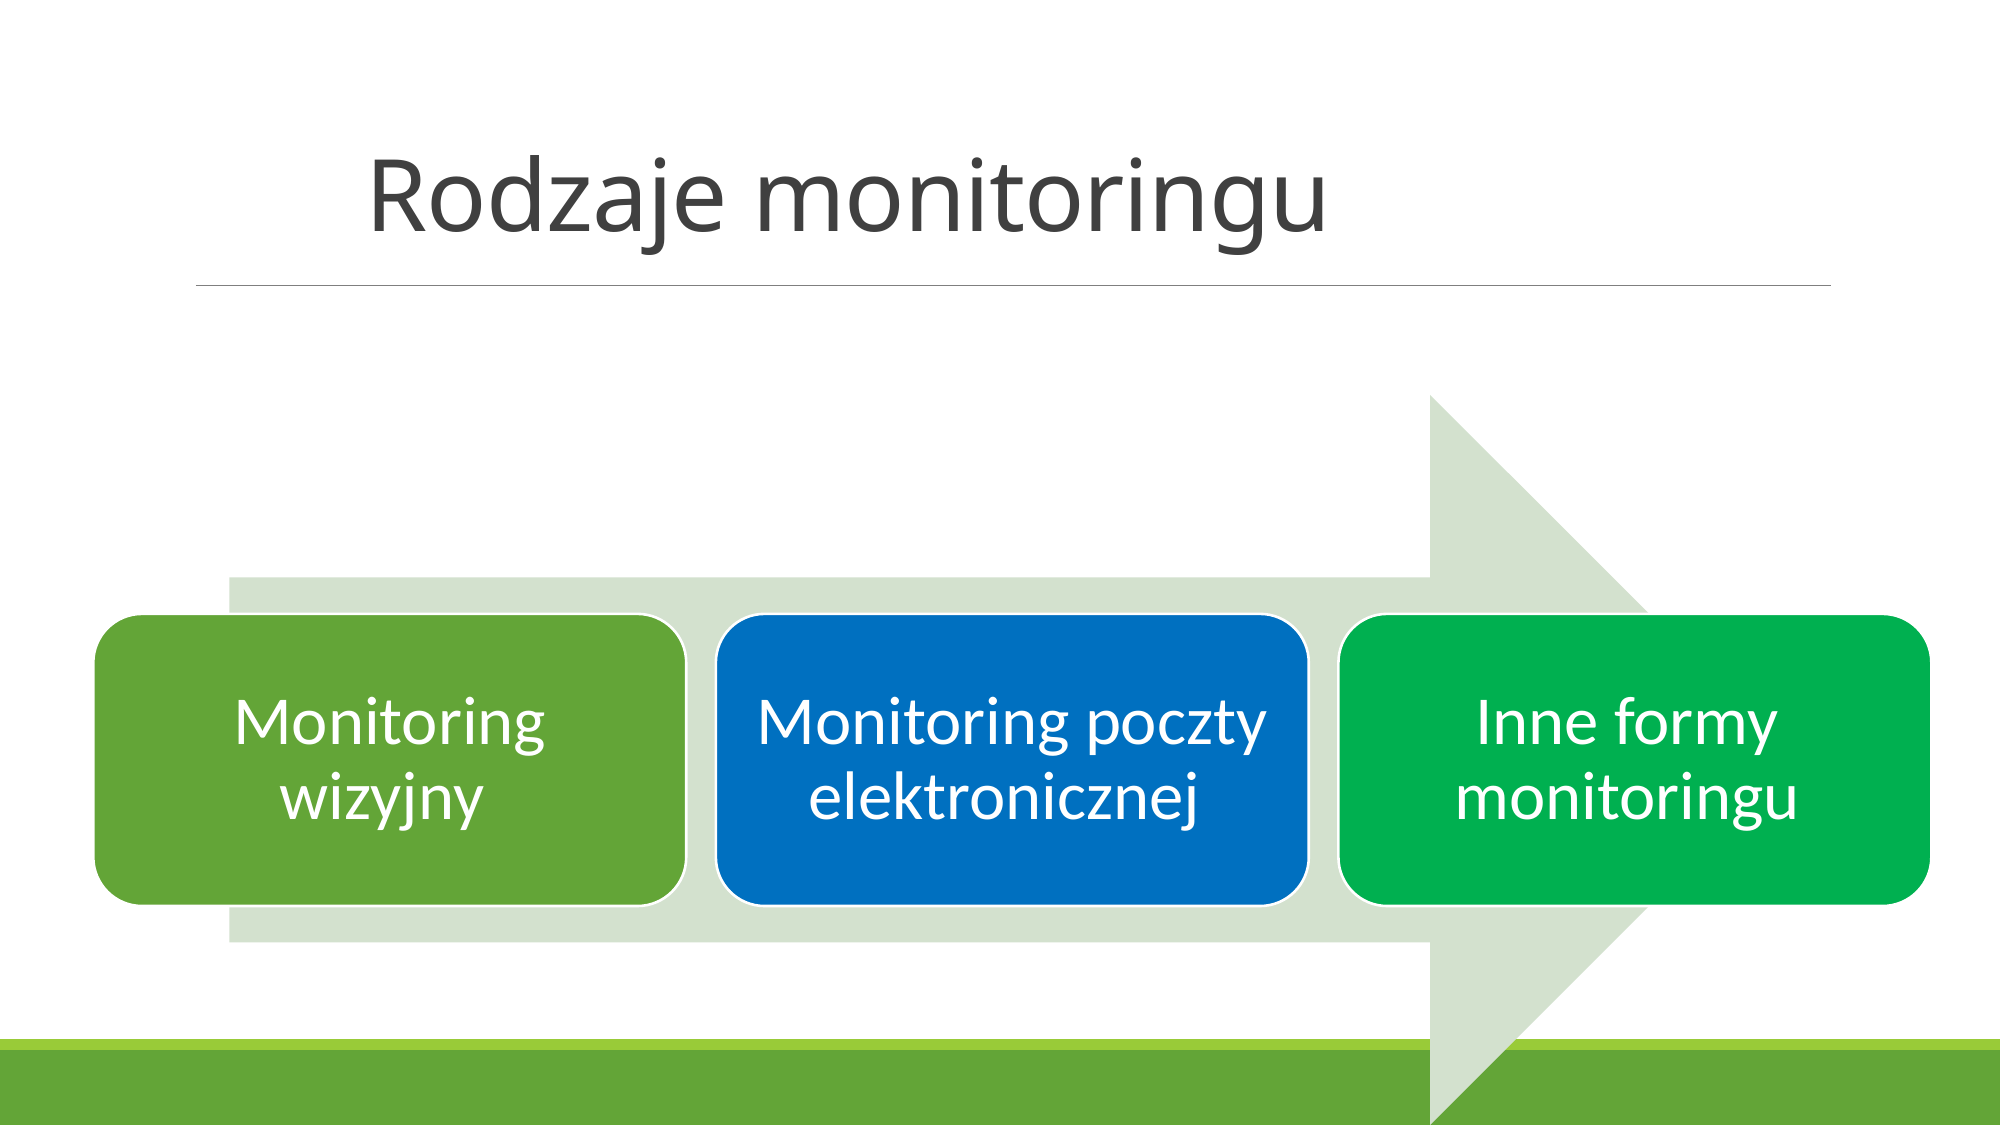

# Rodzaje monitoringu
Monitoring wizyjny
Monitoring poczty elektronicznej
Inne formy monitoringu